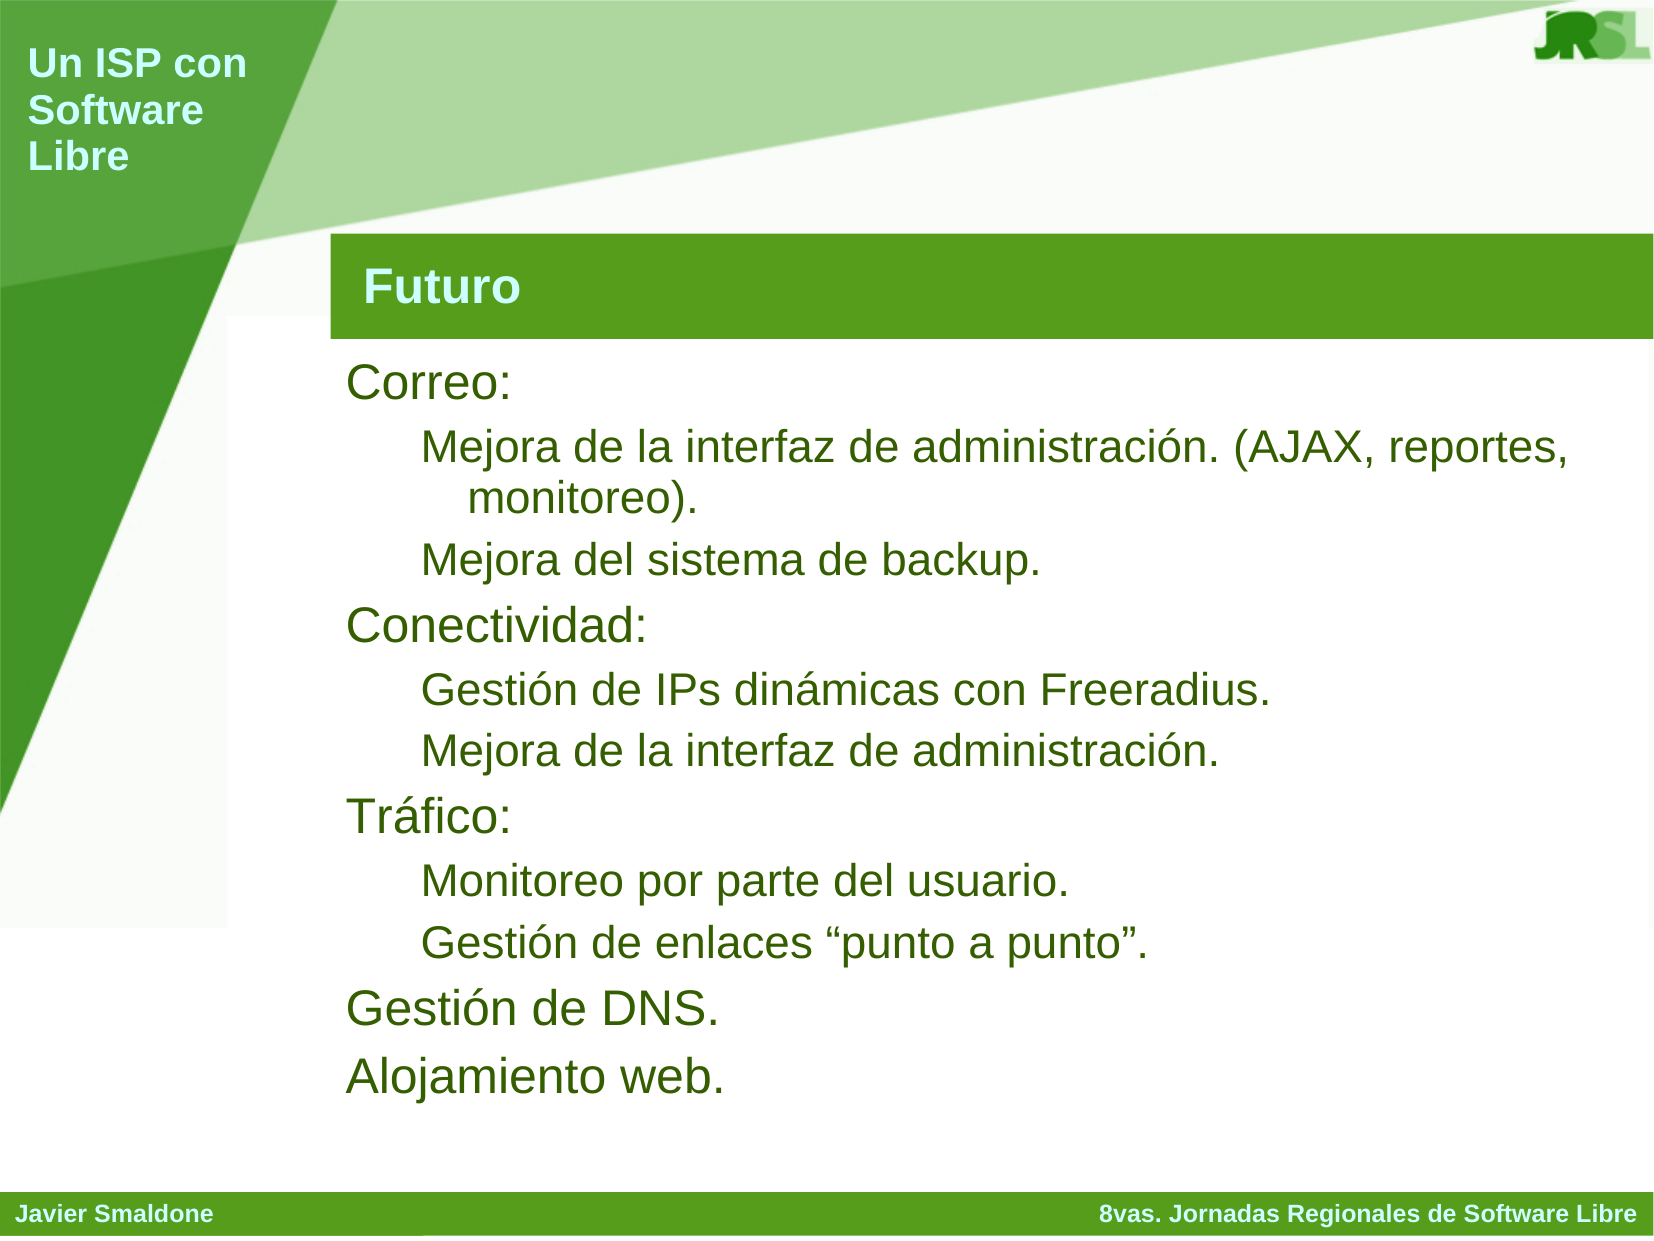

# Futuro
Correo:
Mejora de la interfaz de administración. (AJAX, reportes, monitoreo).
Mejora del sistema de backup.
Conectividad:
Gestión de IPs dinámicas con Freeradius.
Mejora de la interfaz de administración.
Tráfico:
Monitoreo por parte del usuario.
Gestión de enlaces “punto a punto”.
Gestión de DNS.
Alojamiento web.